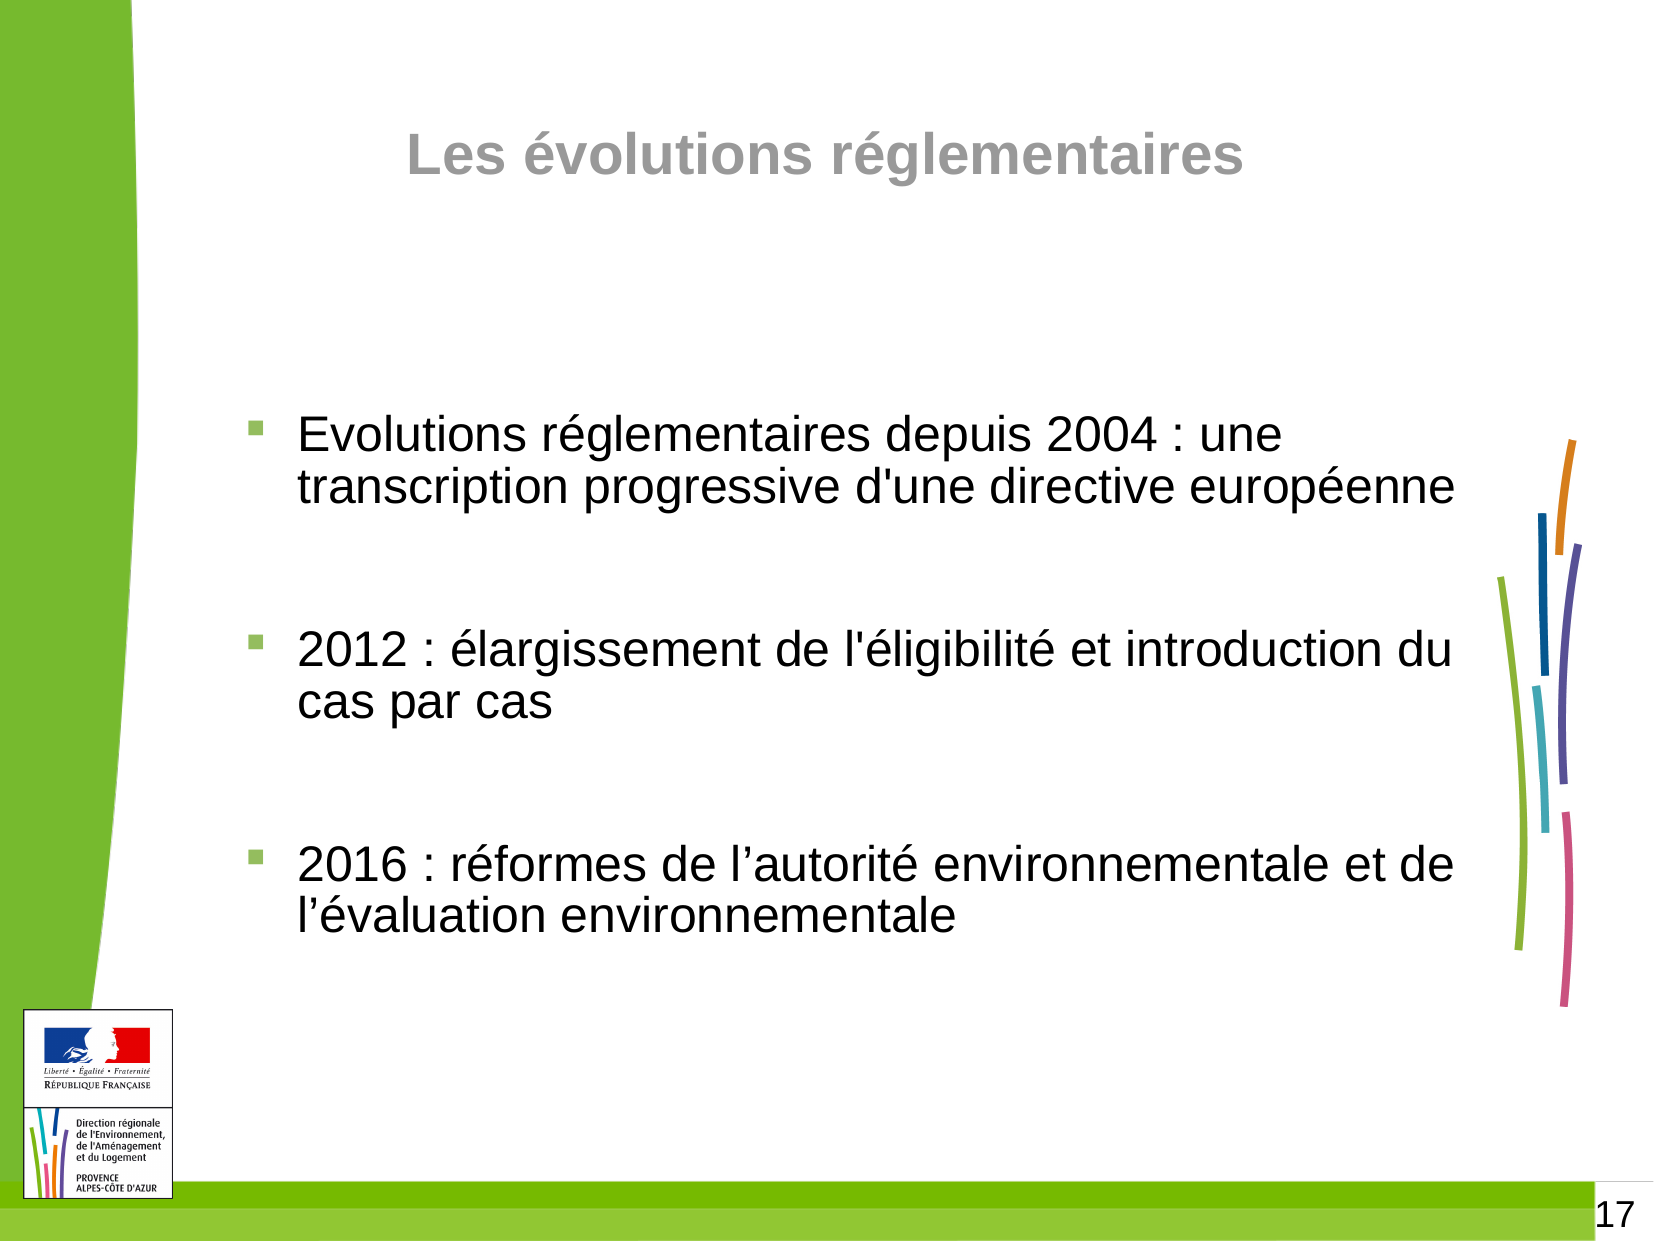

# Les évolutions réglementaires
Evolutions réglementaires depuis 2004 : une transcription progressive d'une directive européenne
2012 : élargissement de l'éligibilité et introduction du cas par cas
2016 : réformes de l’autorité environnementale et de l’évaluation environnementale